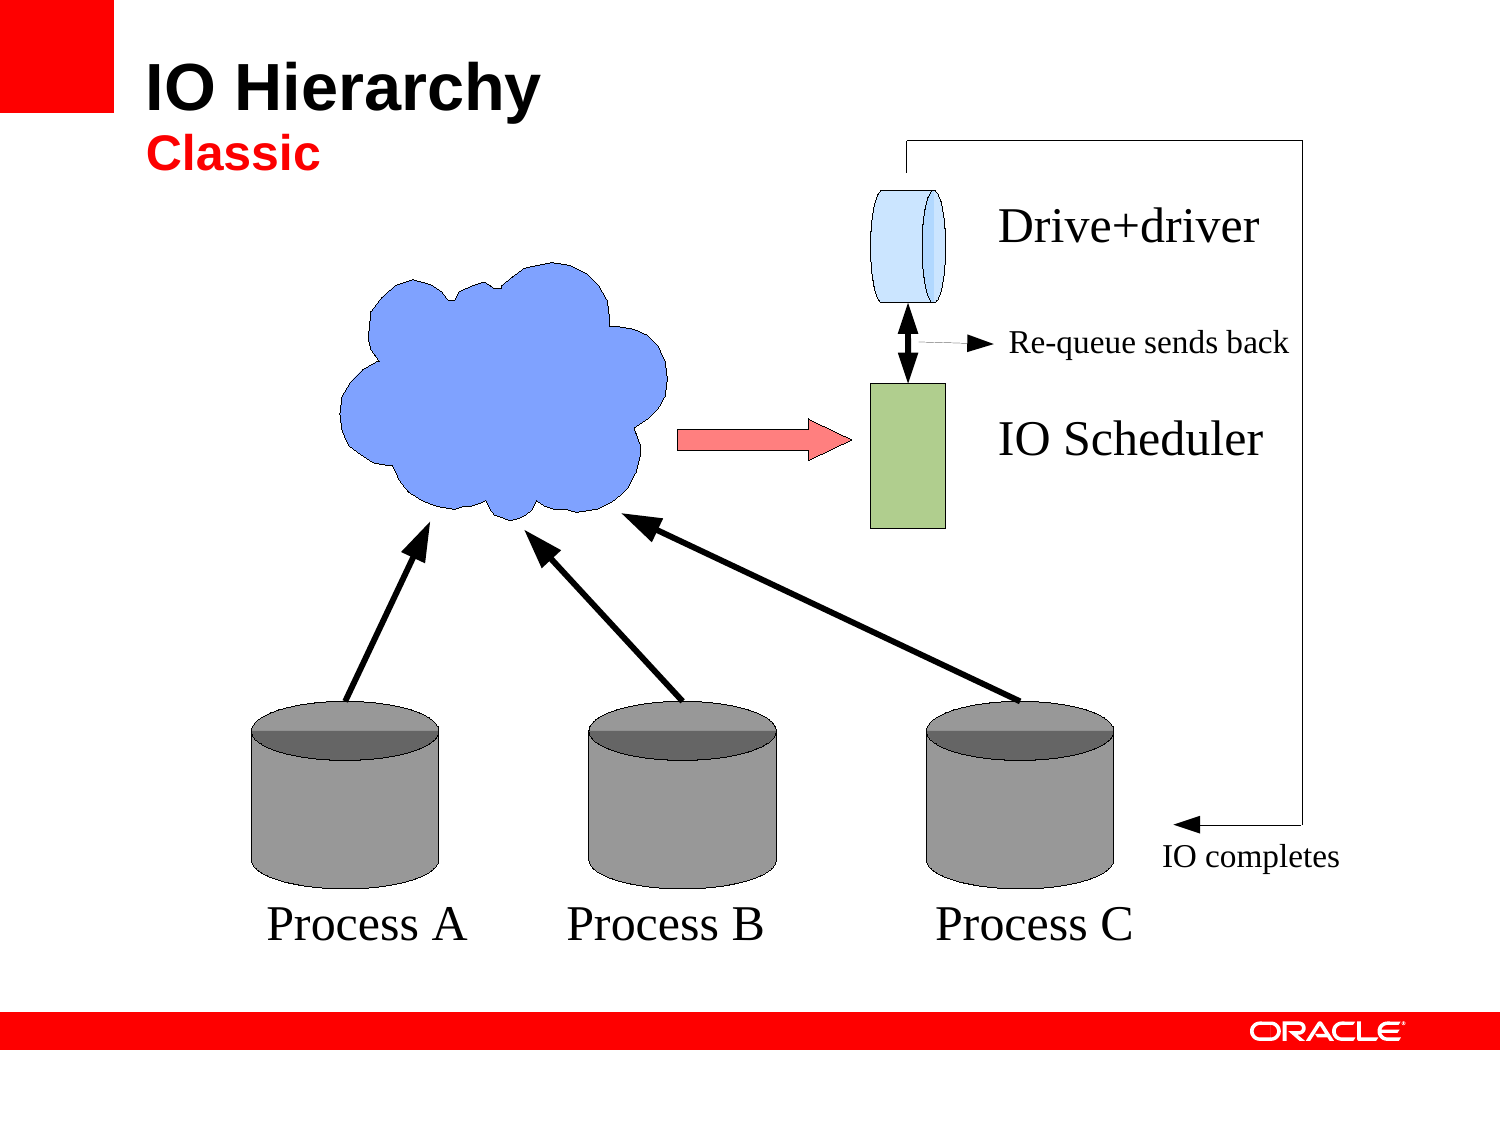

# IO Hierarchy Classic
IO completes
Drive+driver
Re-queue sends back
IO Scheduler
Process A
Process B
Process C